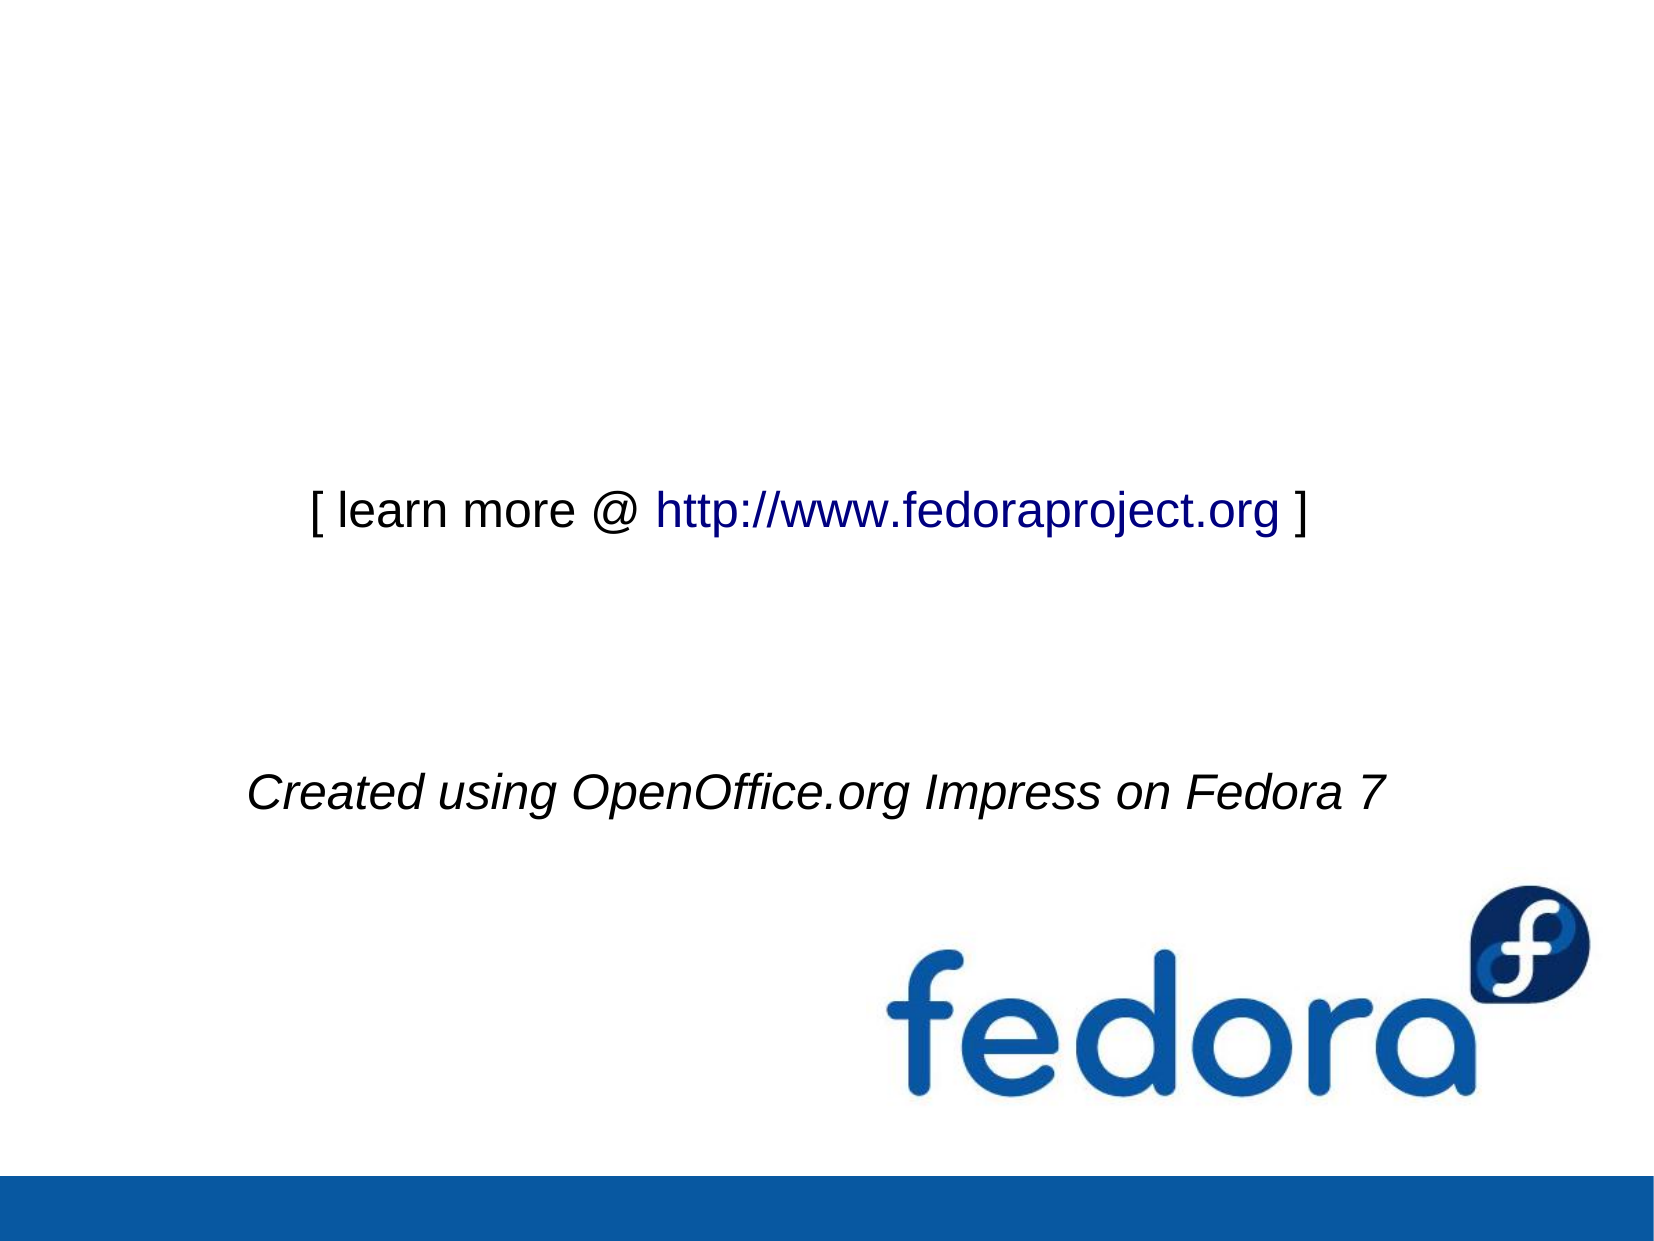

[ learn more @ http://www.fedoraproject.org ]
Created using OpenOffice.org Impress on Fedora 7